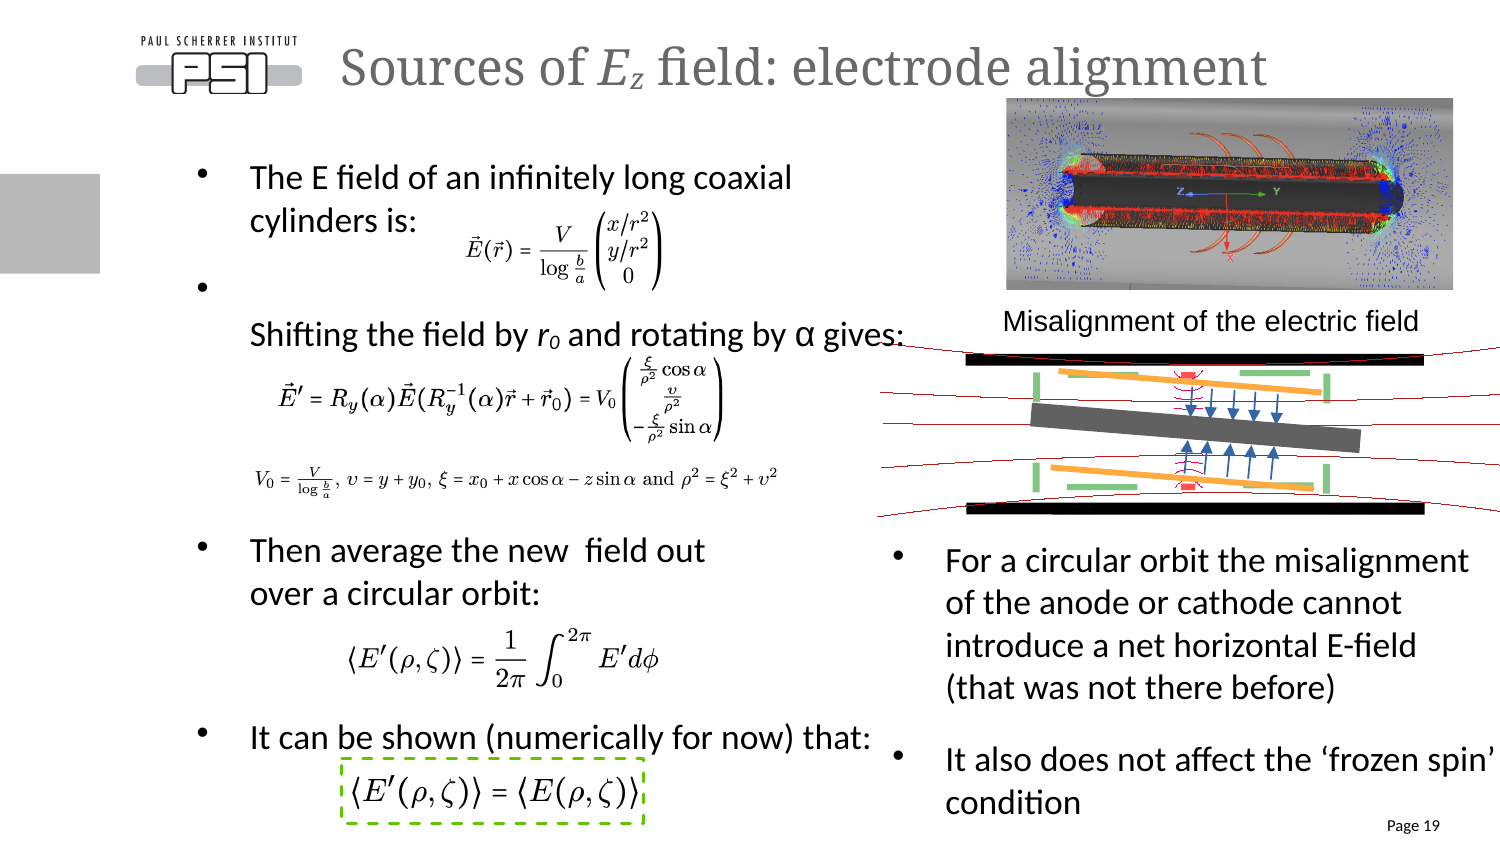

# Sources of Ez field: electrode alignment
The E field of an infinitely long coaxial cylinders is:
Shifting the field by r0 and rotating by α gives:
Then average the new field out
over a circular orbit:
It can be shown (numerically for now) that:
Misalignment of the electric field
For a circular orbit the misalignment of the anode or cathode cannot introduce a net horizontal E-field
(that was not there before)
It also does not affect the ‘frozen spin’ condition
Page